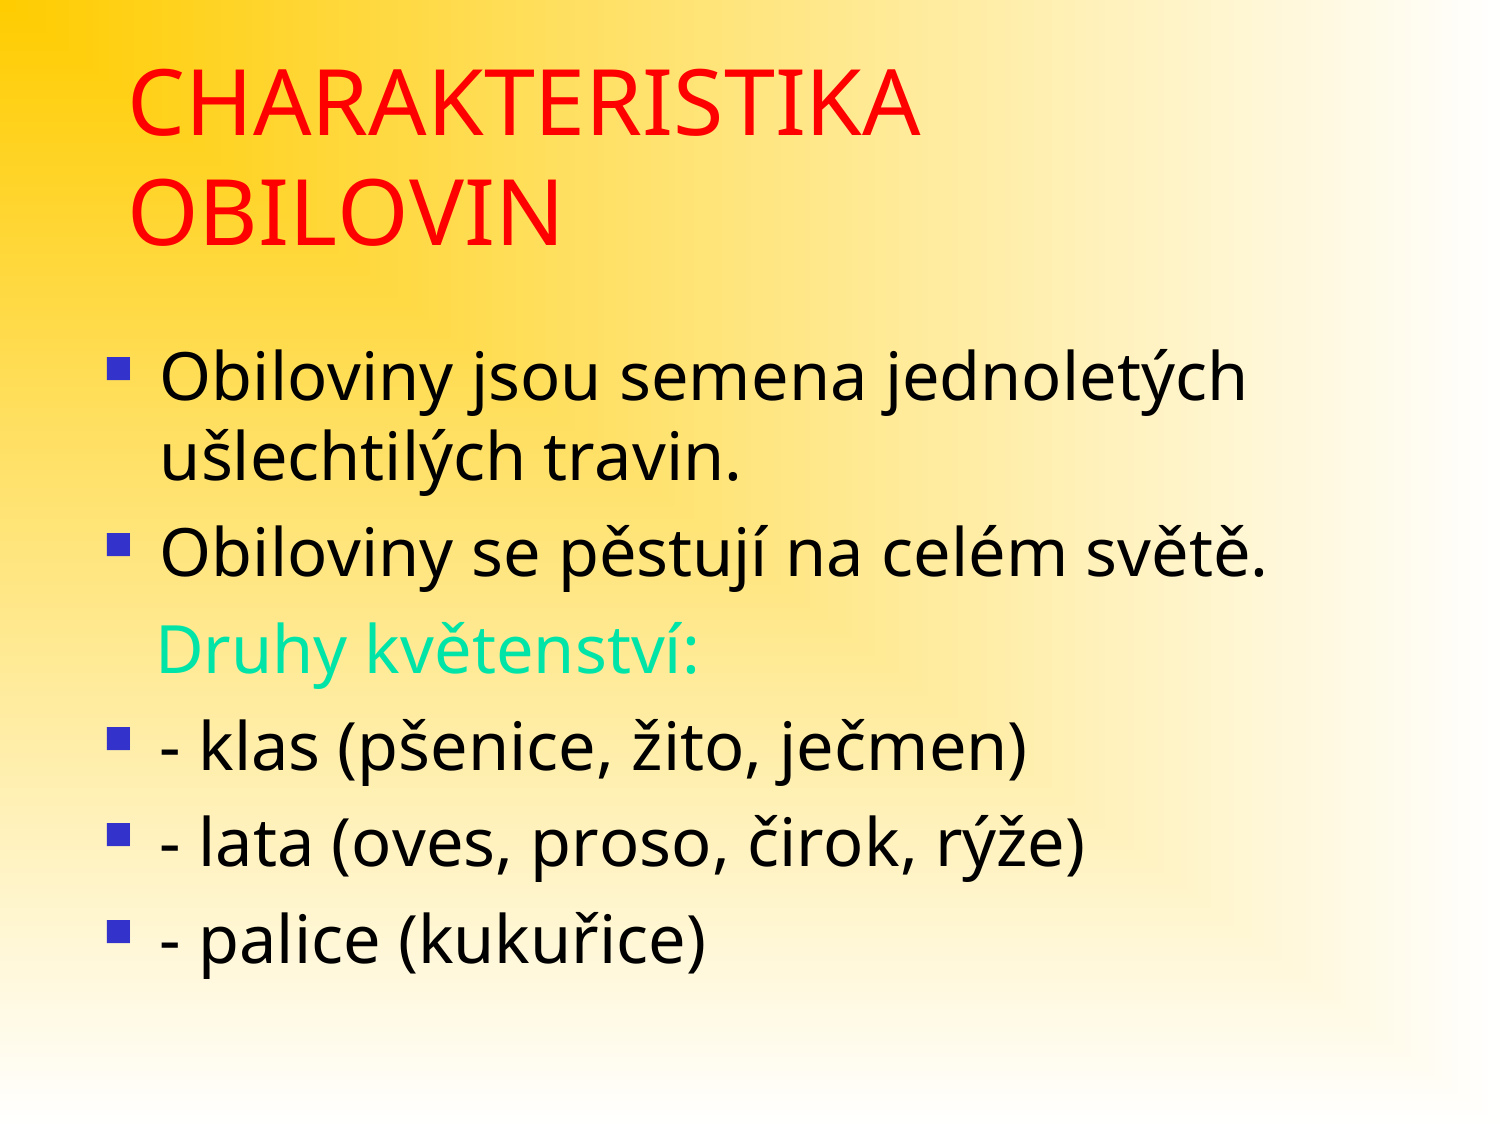

# CHARAKTERISTIKA OBILOVIN
Obiloviny jsou semena jednoletých ušlechtilých travin.
Obiloviny se pěstují na celém světě.
 Druhy květenství:
- klas (pšenice, žito, ječmen)
- lata (oves, proso, čirok, rýže)
- palice (kukuřice)